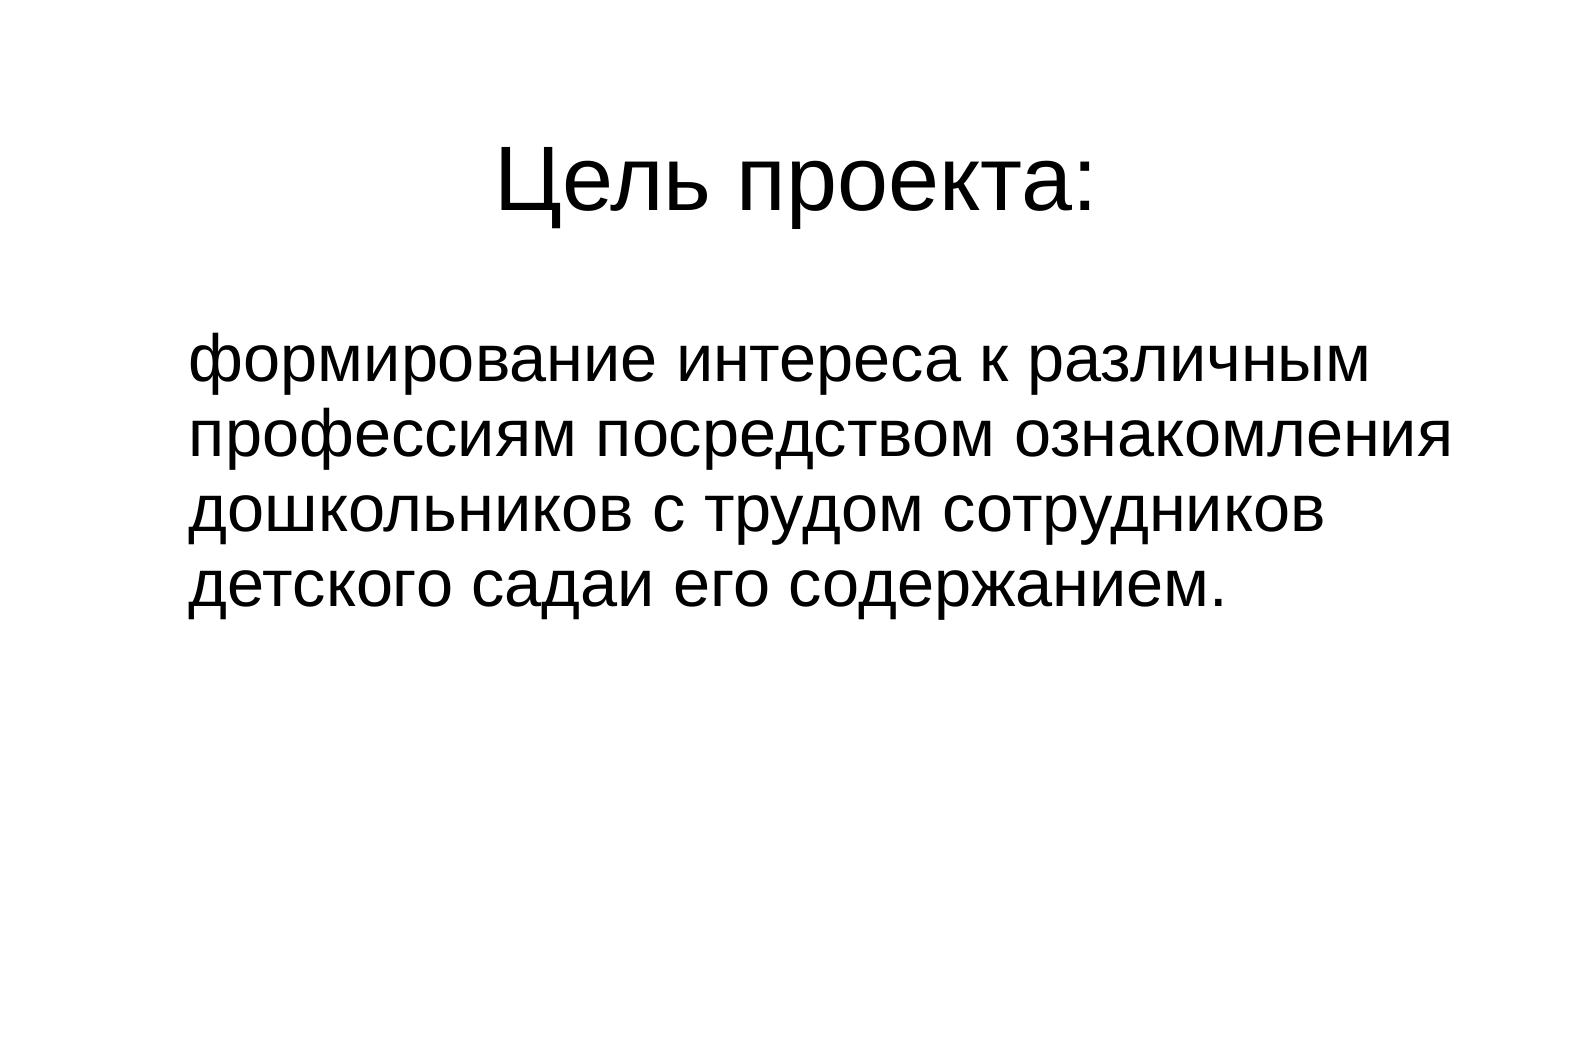

# Цель проекта:
формирование интереса к различным профессиям посредством ознакомления дошкольников с трудом сотрудников детского садаи его содержанием.